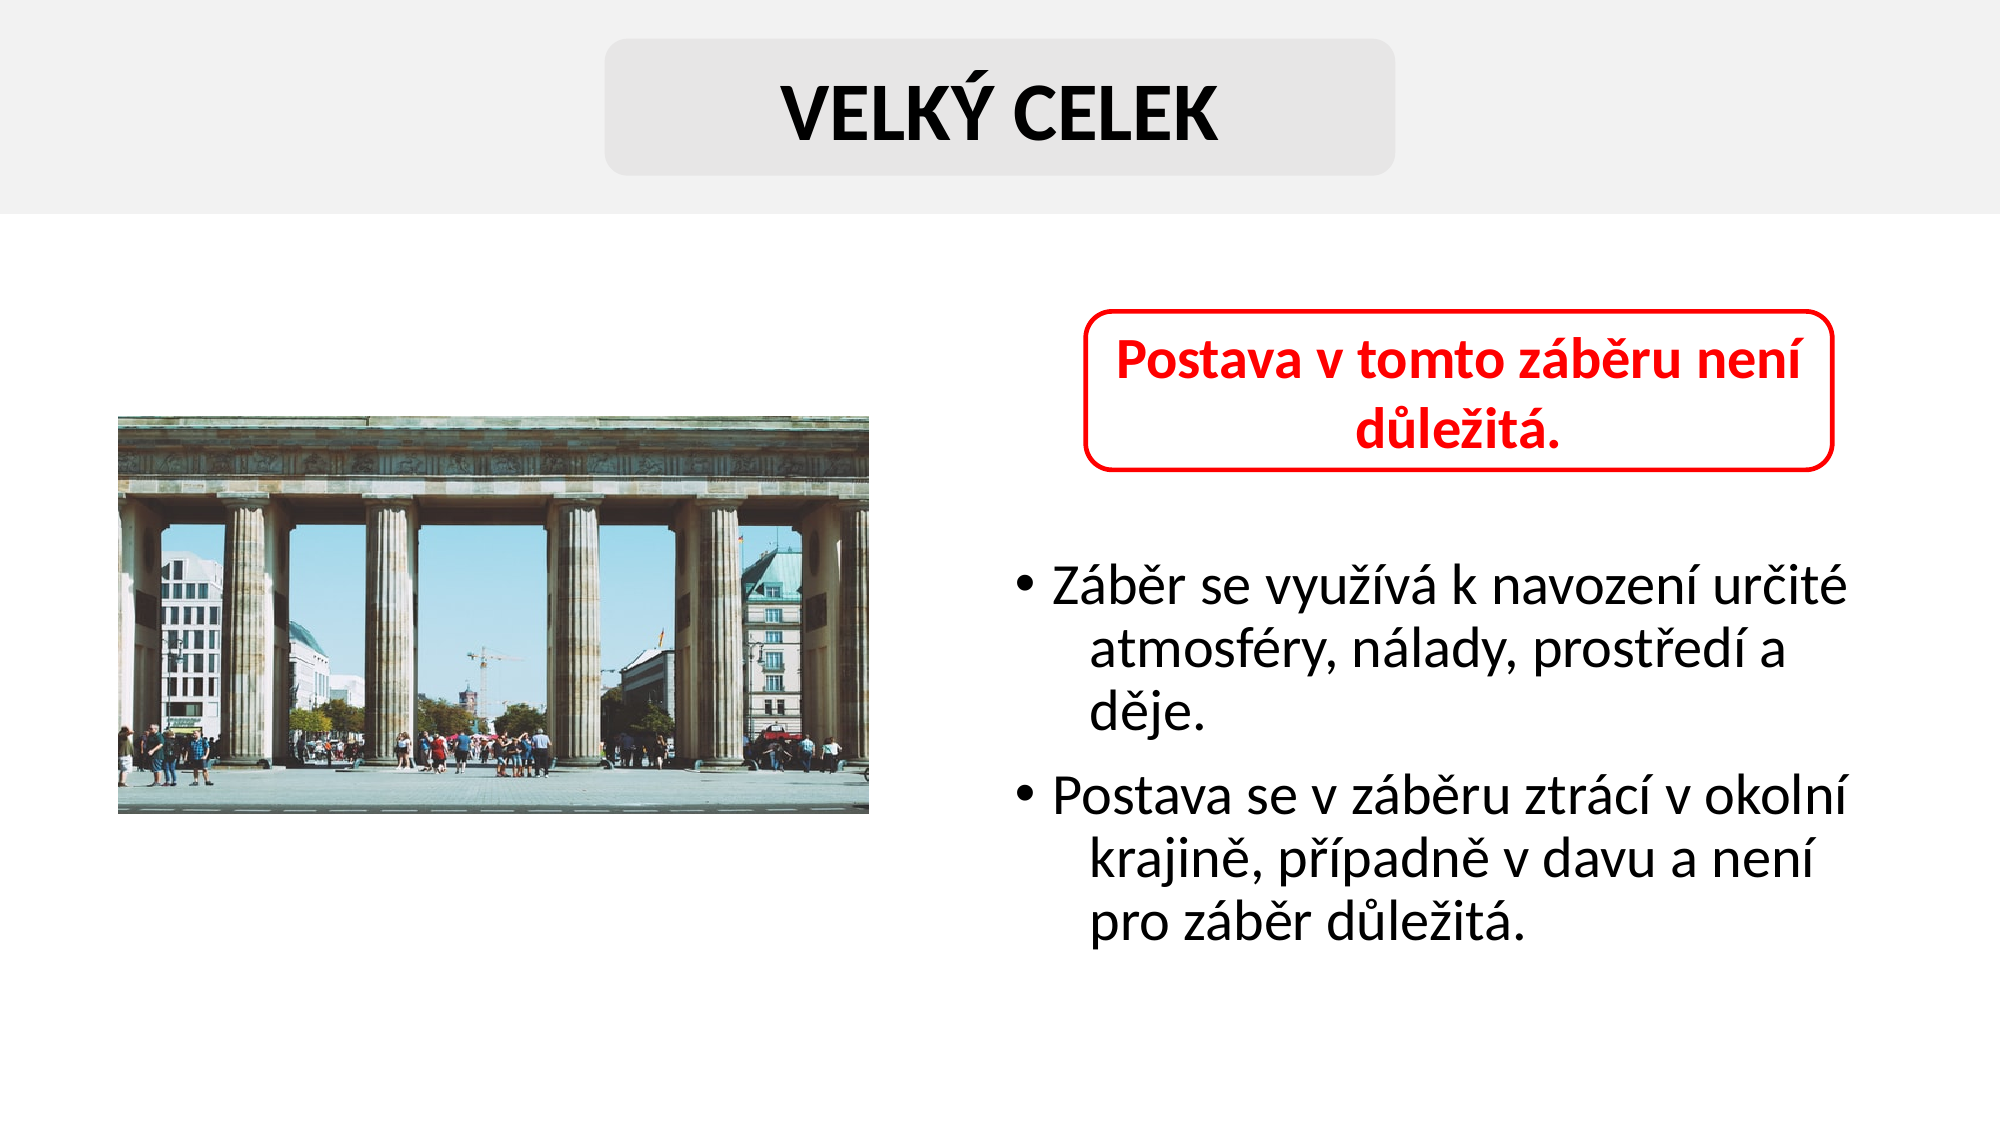

VELKÝ CELEK
Postava v tomto záběru není důležitá.
Záběr se využívá k navození určité atmosféry, nálady, prostředí a děje.
Postava se v záběru ztrácí v okolní krajině, případně v davu a není pro záběr důležitá.